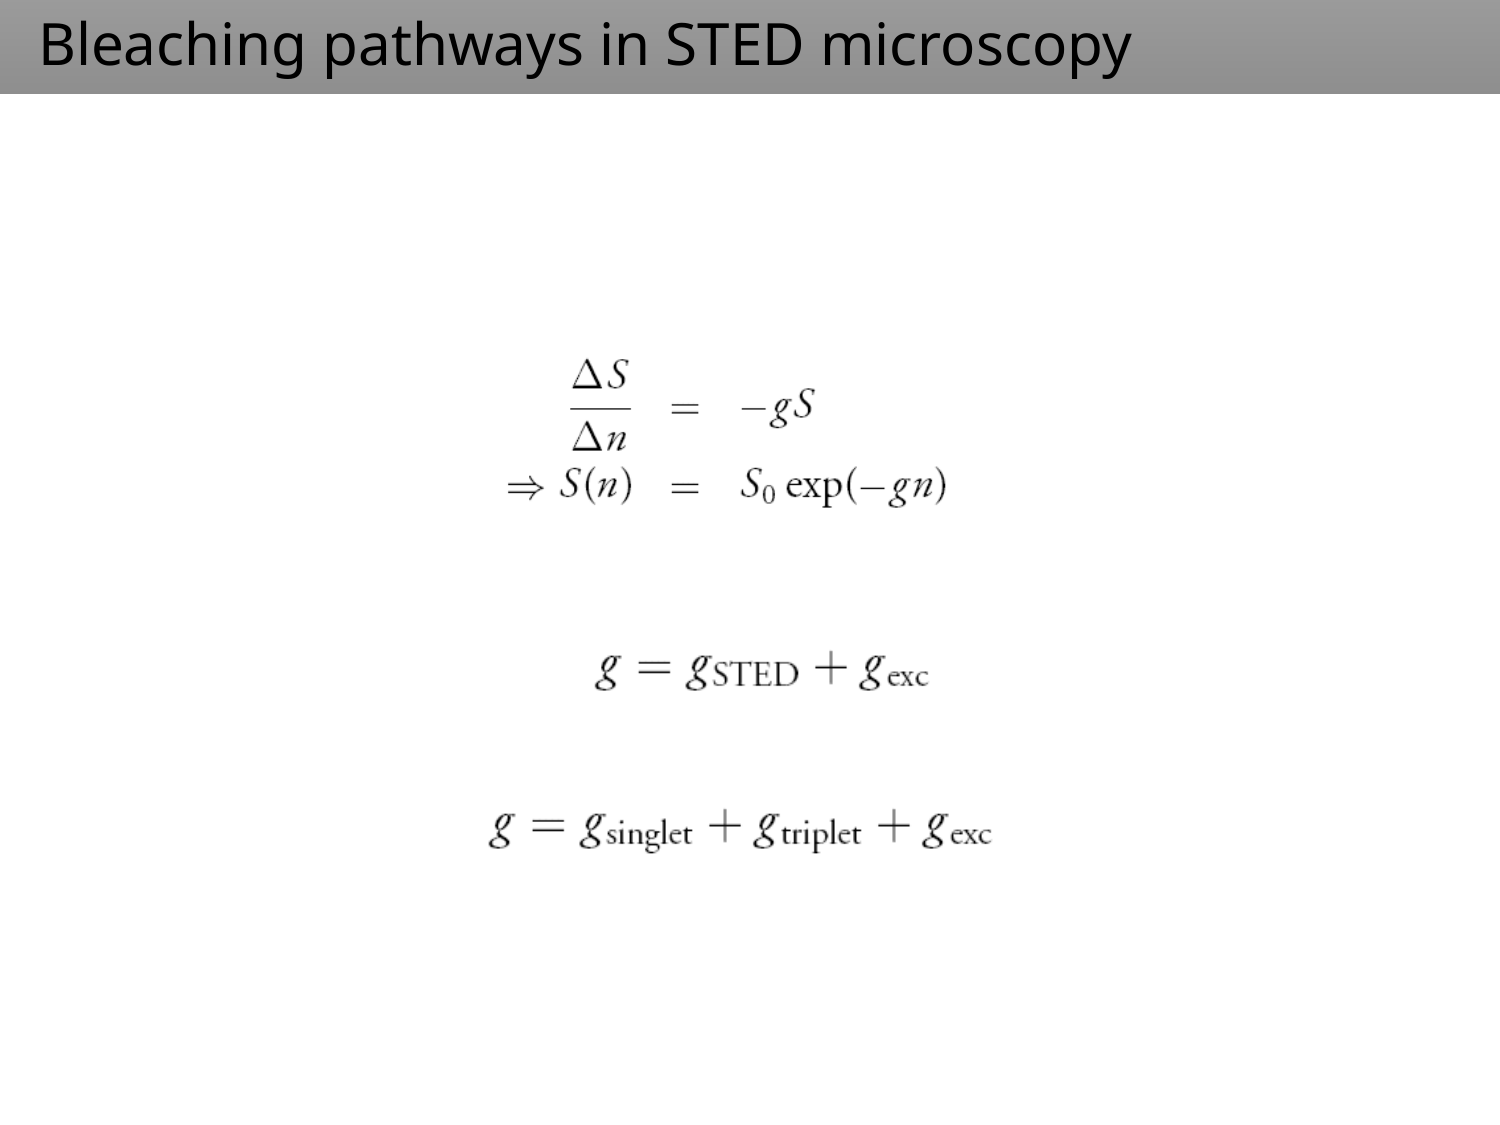

# Bleaching pathways in STED microscopy
In STED microscopy the depletion beam can lead to substantial additional bleaching if the STED wavelength matches the absorption band
If successive images of the same area of a sample are recorded, then the recorded signal S decreases by a factor g between n scans.
To account for the fact that there are two different light pulses involved, g is split up into STED and excitation induced bleaching coefficients:
Assuming further that STED-induced bleaching can happen from the higher excited singlet (Sn) and triplet states (Tn) the total bleaching coefficient can be written as
At repetition rates of 80MHz, the triplet lifetime is much larger than the time between two laser pulses. Therefore, gtriplet should be independent of the delay d between the STED and the excitation pulse d, and is gsinglet is proportional to the number N1 of molecules in the short-lived S1 state
S1 state.